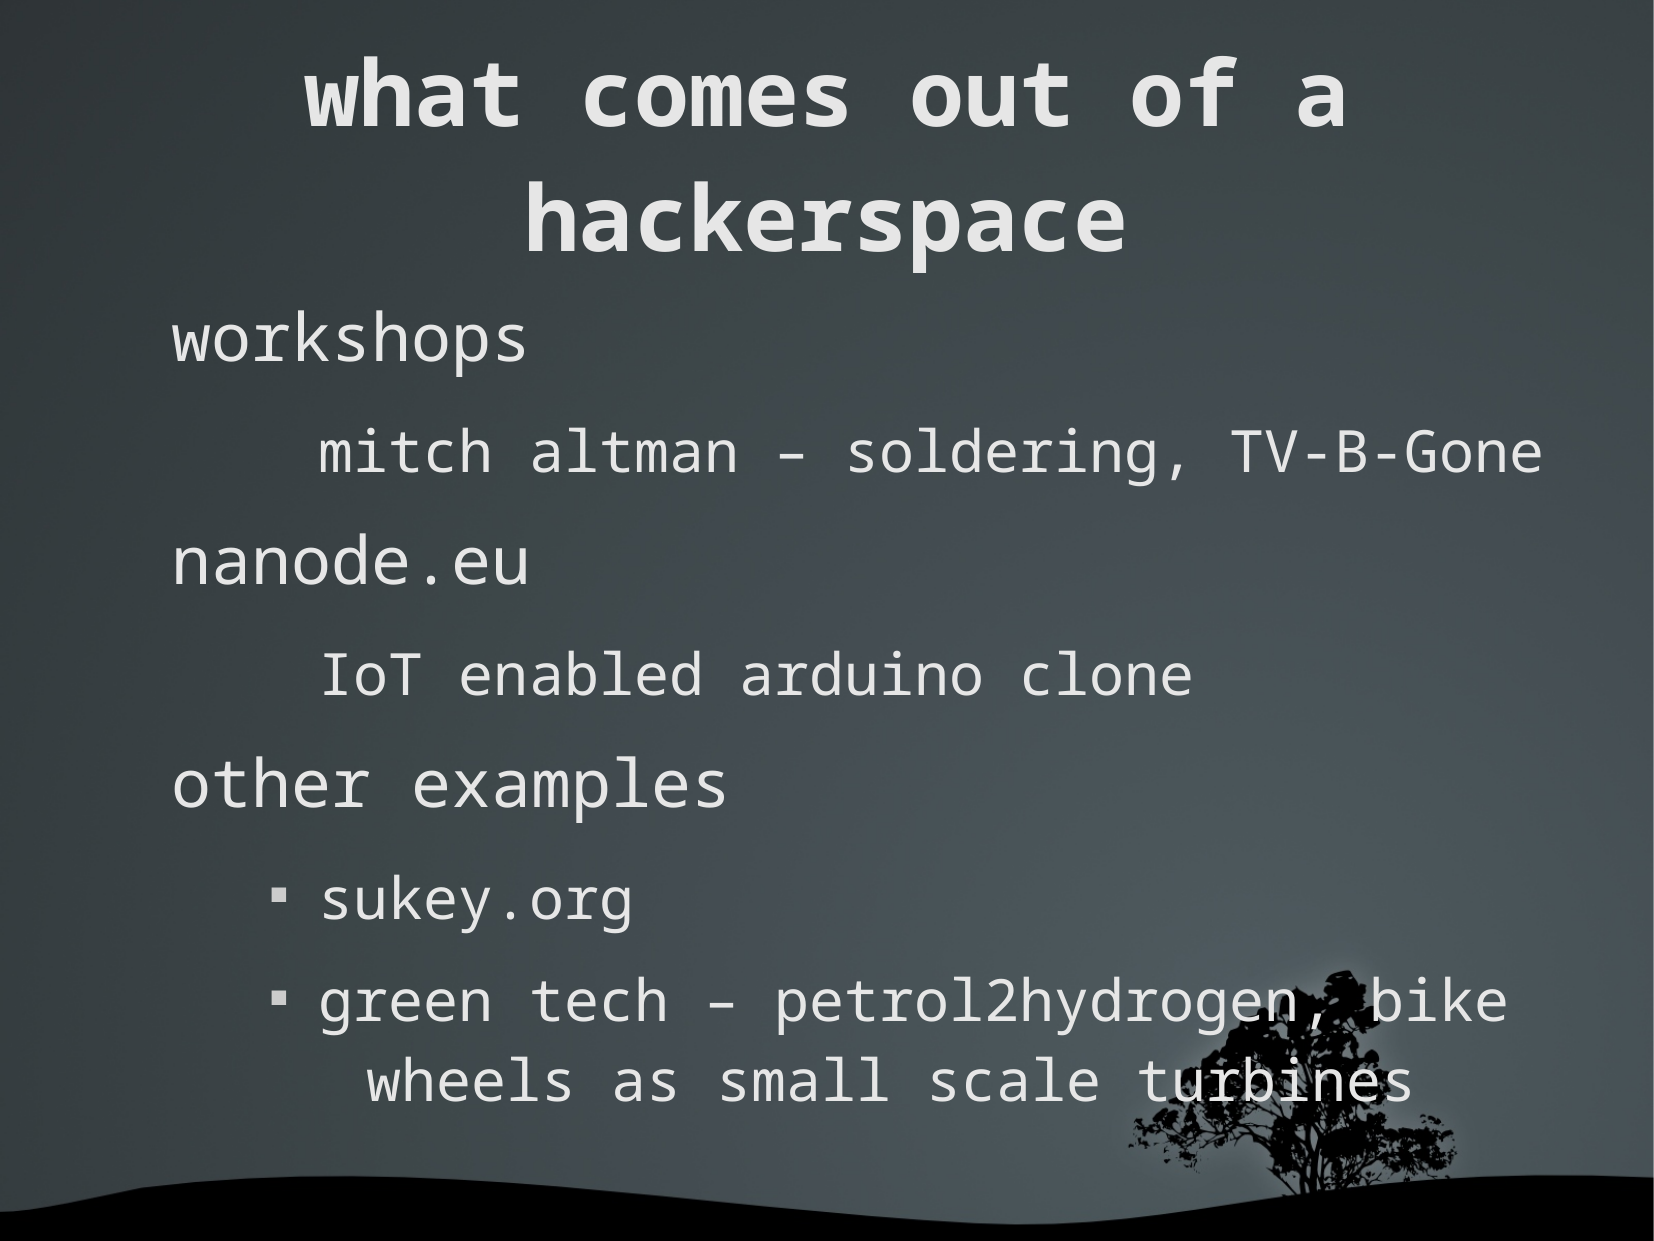

# what comes out of a hackerspace
workshops
mitch altman – soldering, TV-B-Gone
nanode.eu
IoT enabled arduino clone
other examples
sukey.org
green tech – petrol2hydrogen, bike wheels as small scale turbines